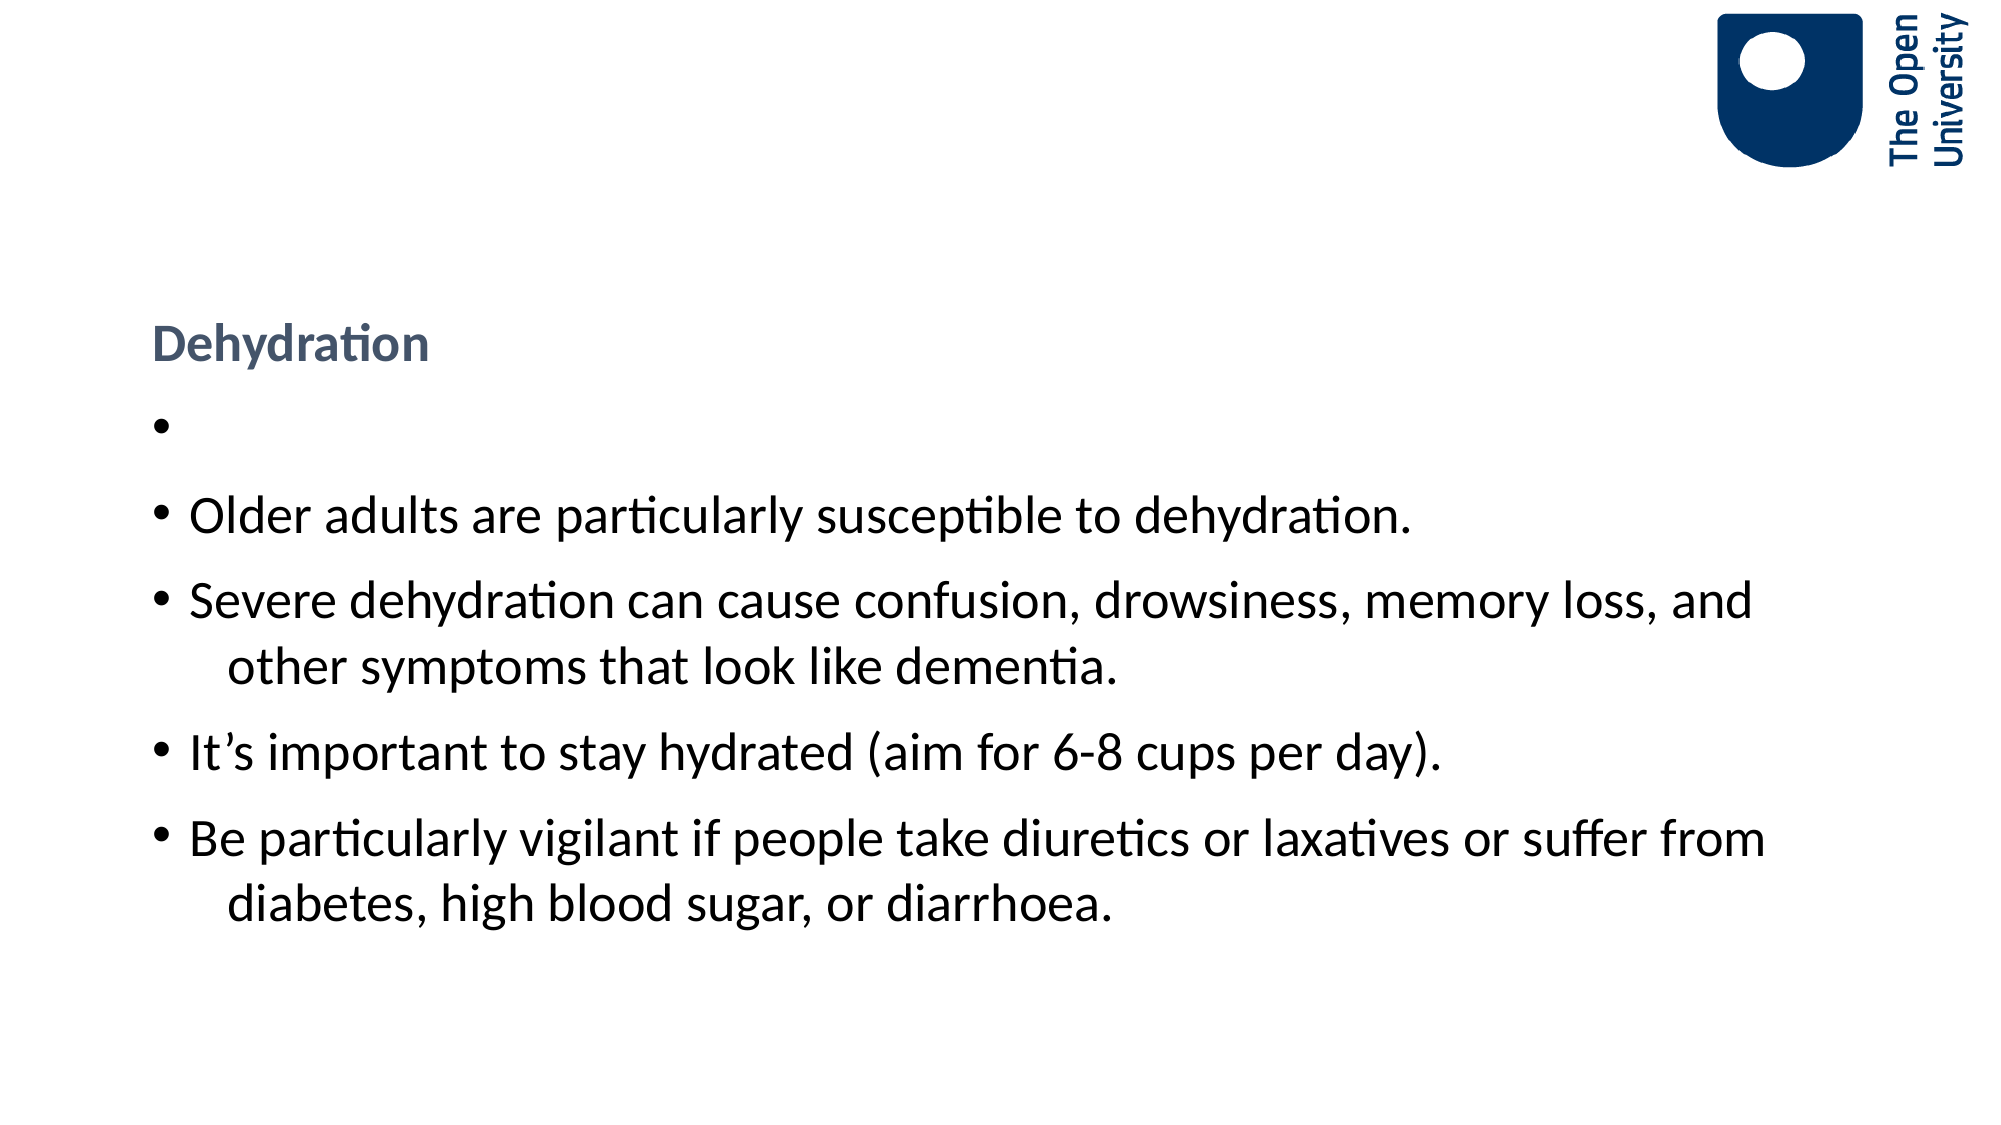

# Dehydration
Older adults are particularly susceptible to dehydration.
Severe dehydration can cause confusion, drowsiness, memory loss, and other symptoms that look like dementia.
It’s important to stay hydrated (aim for 6-8 cups per day).
Be particularly vigilant if people take diuretics or laxatives or suffer from diabetes, high blood sugar, or diarrhoea.